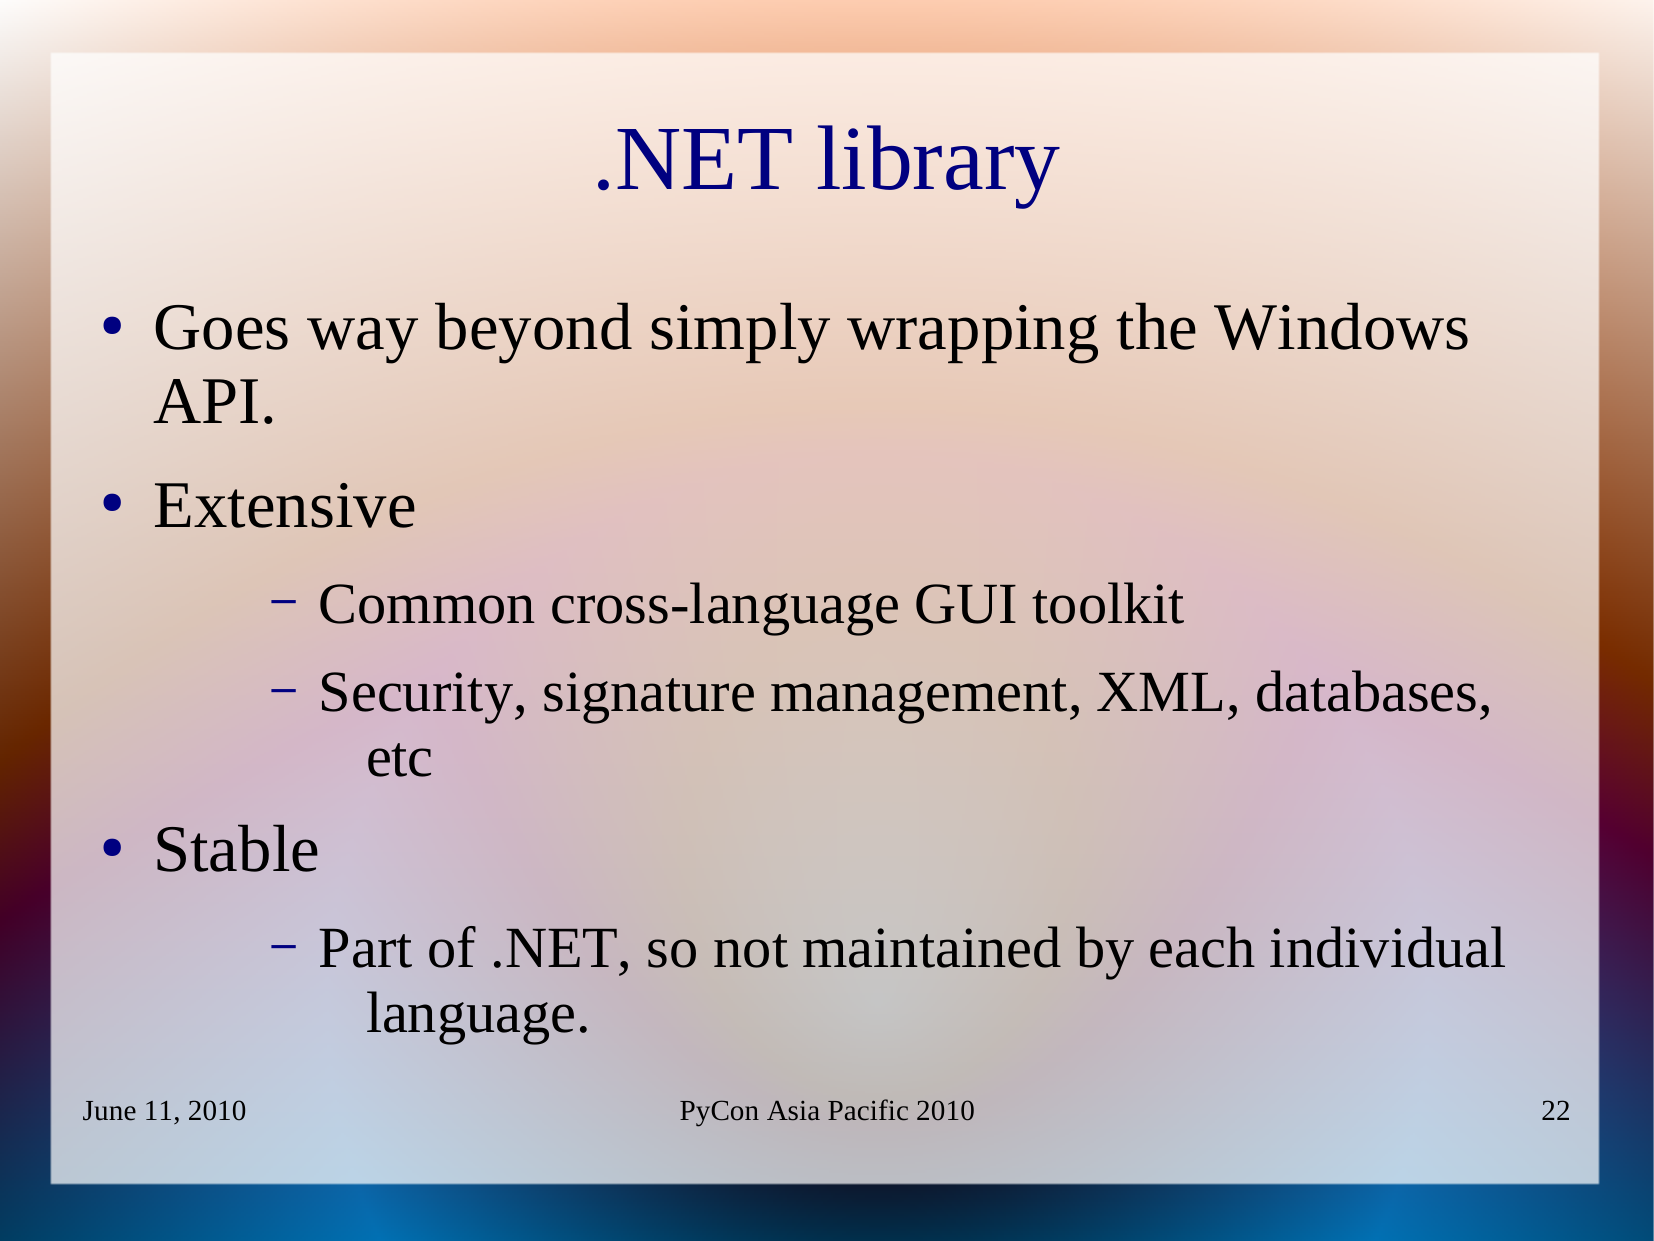

# .NET library
Goes way beyond simply wrapping the Windows API.
Extensive
Common cross-language GUI toolkit
Security, signature management, XML, databases, etc
Stable
Part of .NET, so not maintained by each individual language.
June 11, 2010
PyCon Asia Pacific 2010
22